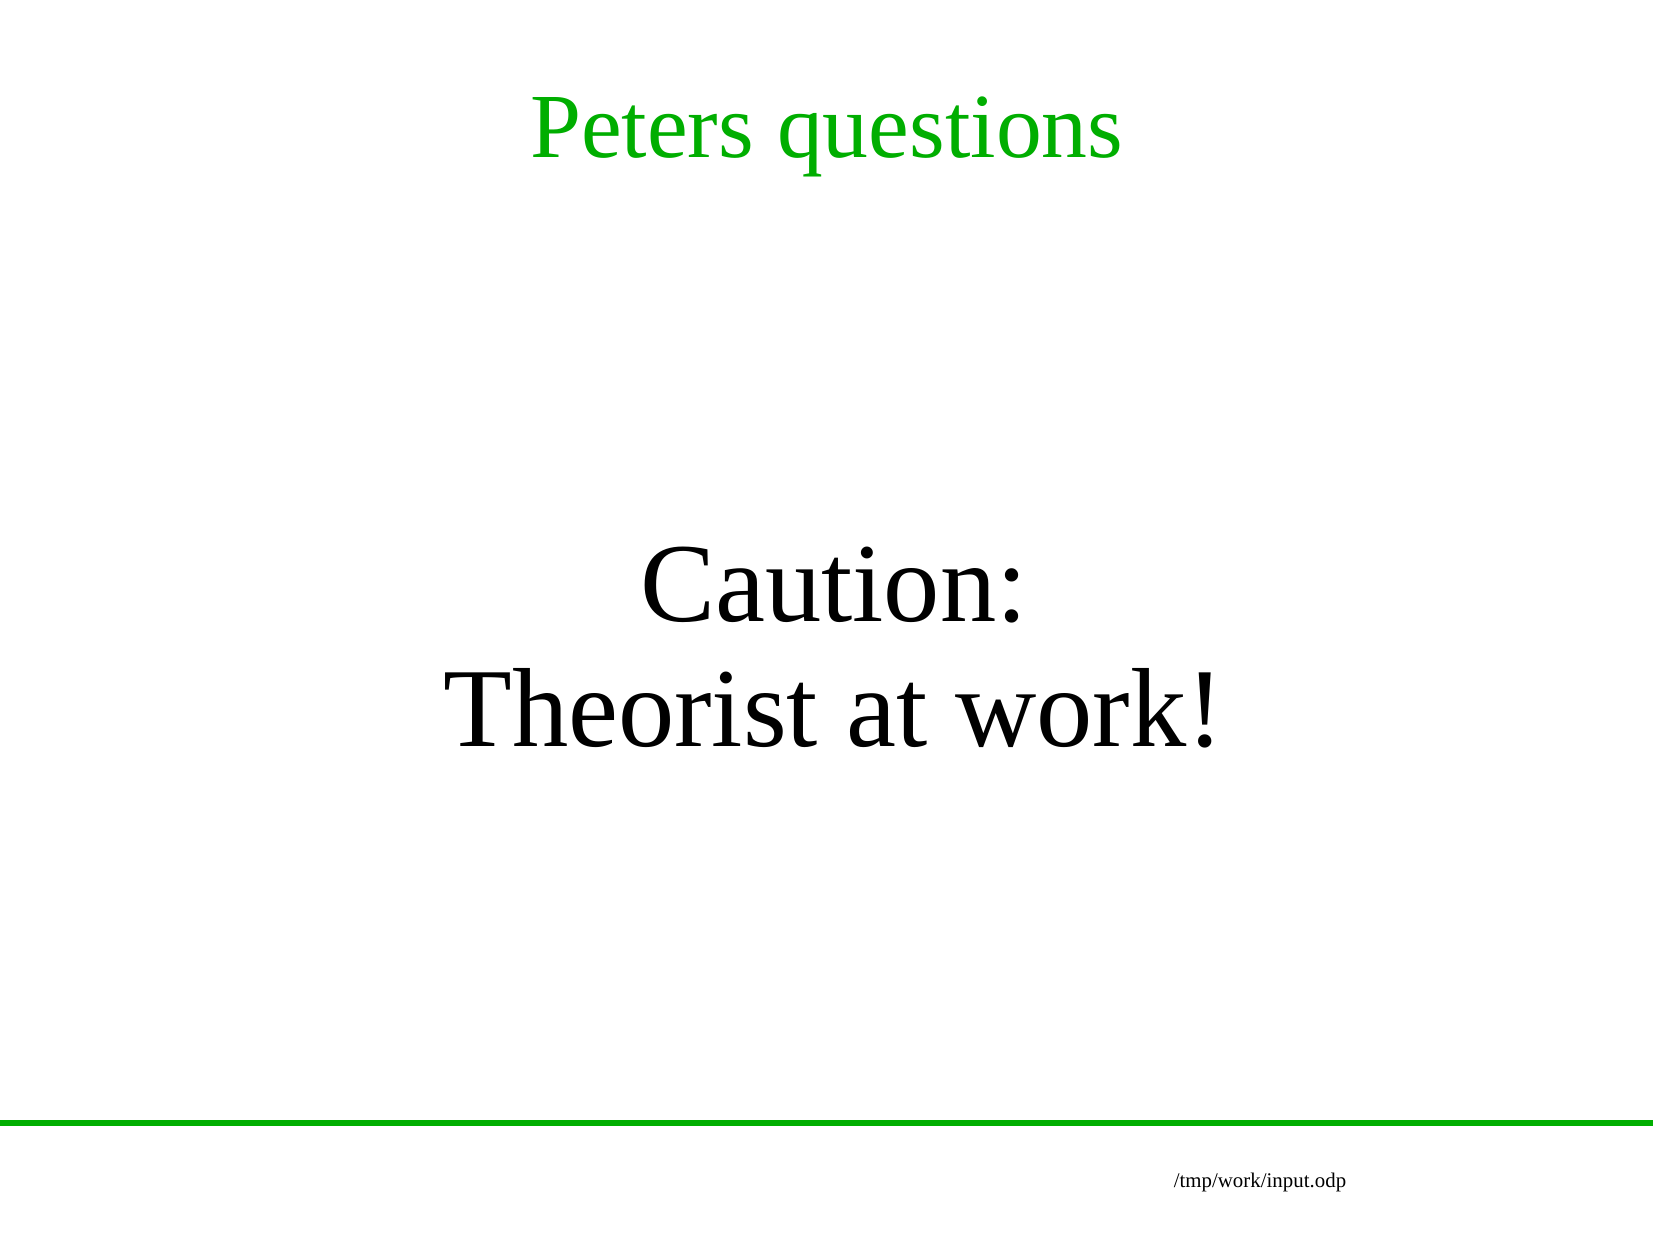

# Peters questions
Caution:
Theorist at work!